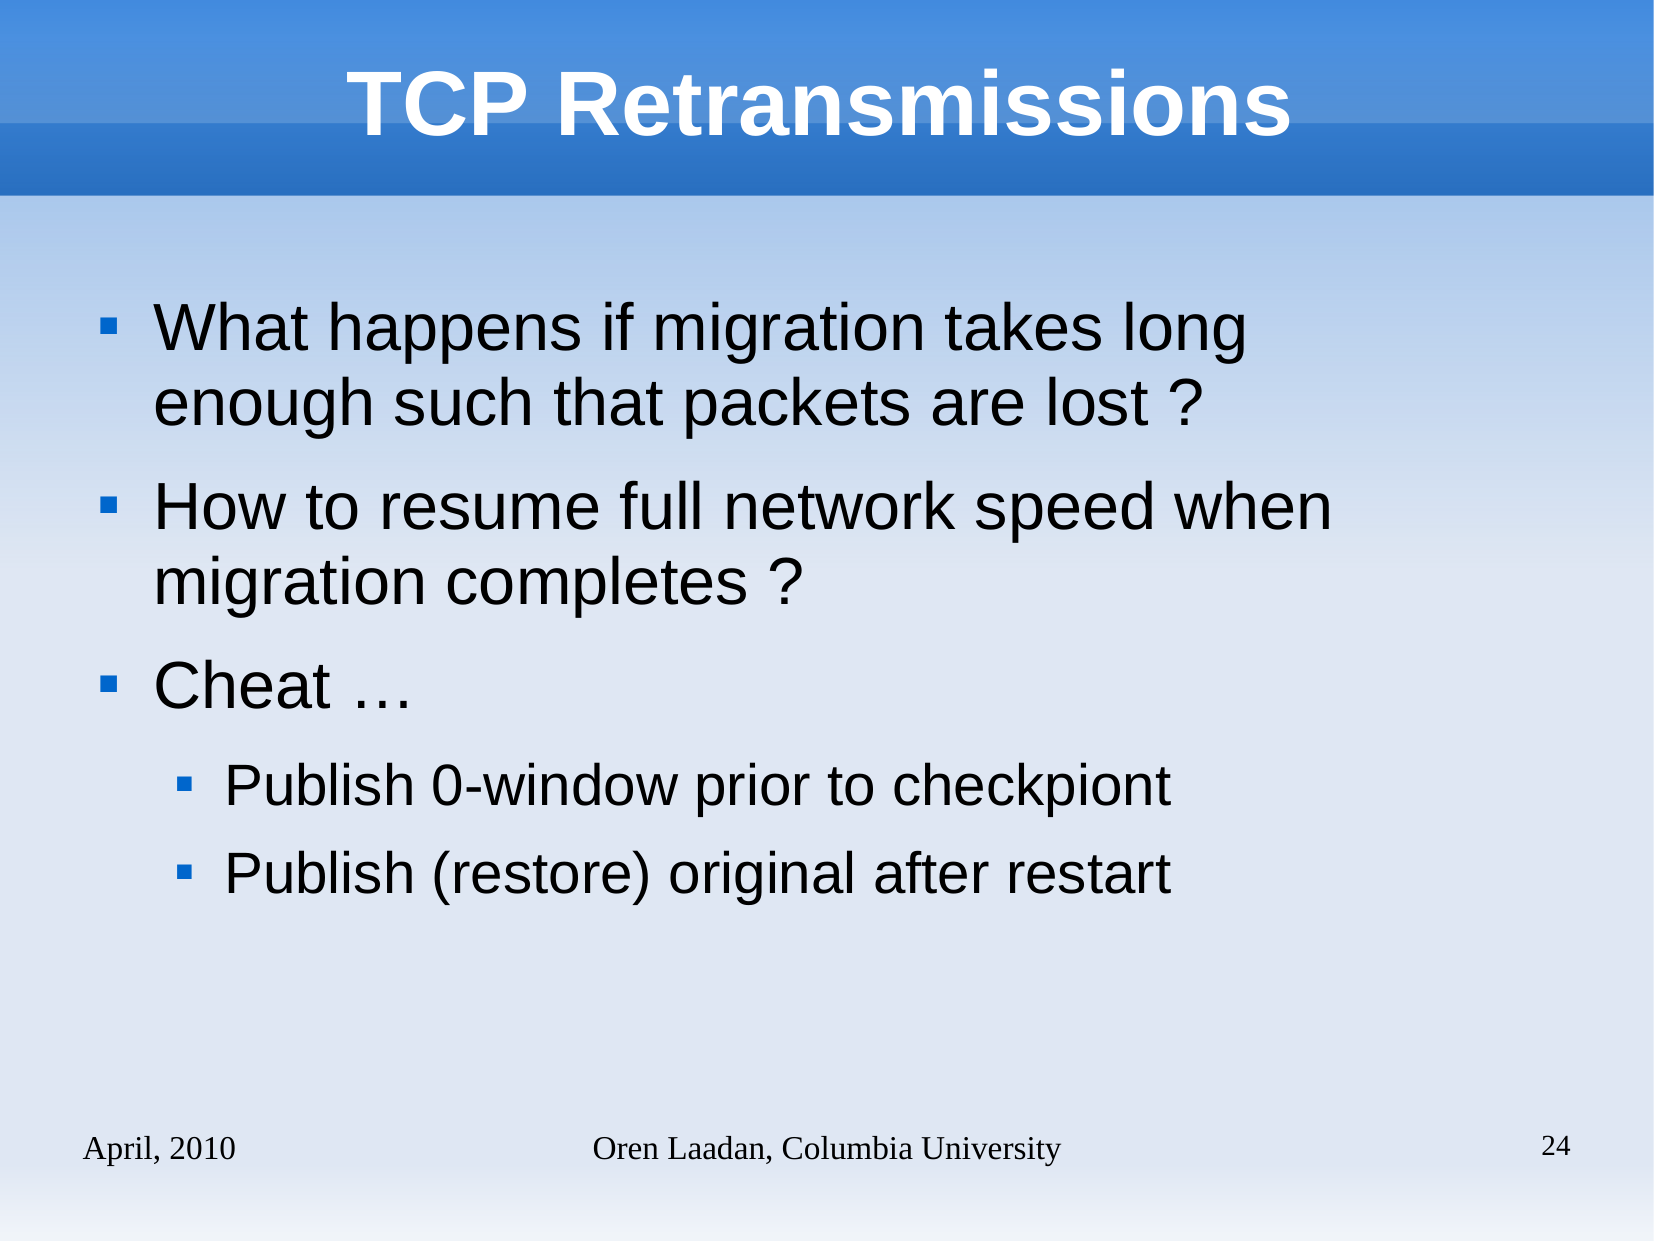

# TCP Retransmissions
What happens if migration takes long
enough such that packets are lost ?
How to resume full network speed when
migration completes ?
Cheat …
Publish 0-window prior to checkpiont
Publish (restore) original after restart
24